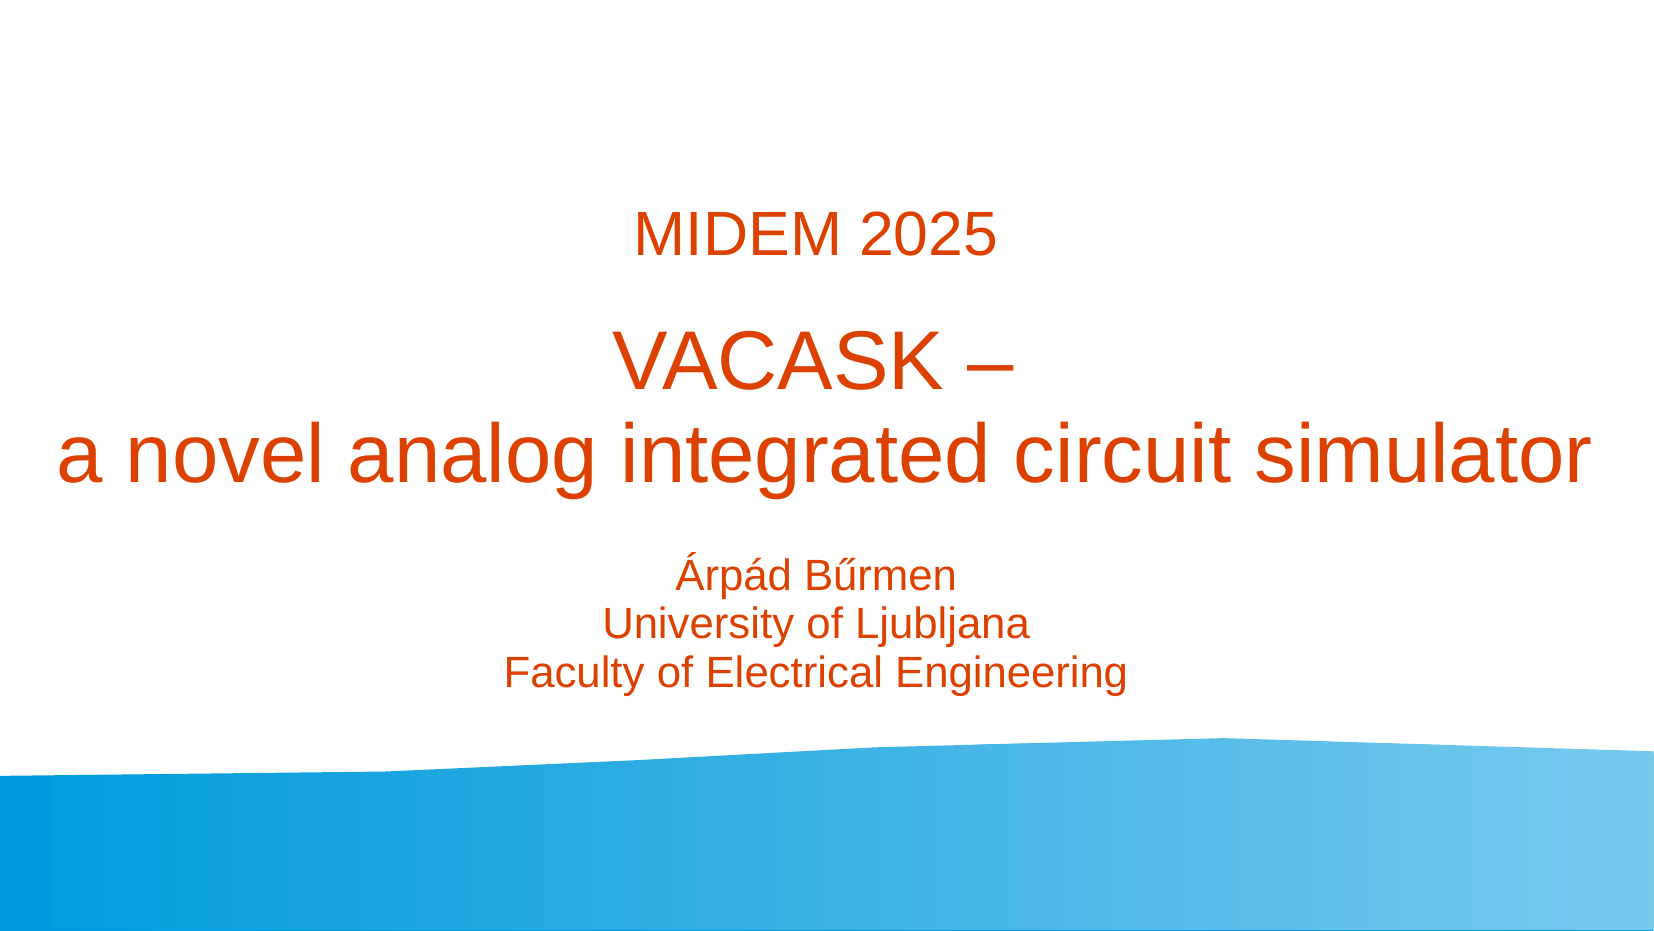

MIDEM 2025
# VACASK – a novel analog integrated circuit simulator
Árpád Bűrmen
University of Ljubljana
Faculty of Electrical Engineering